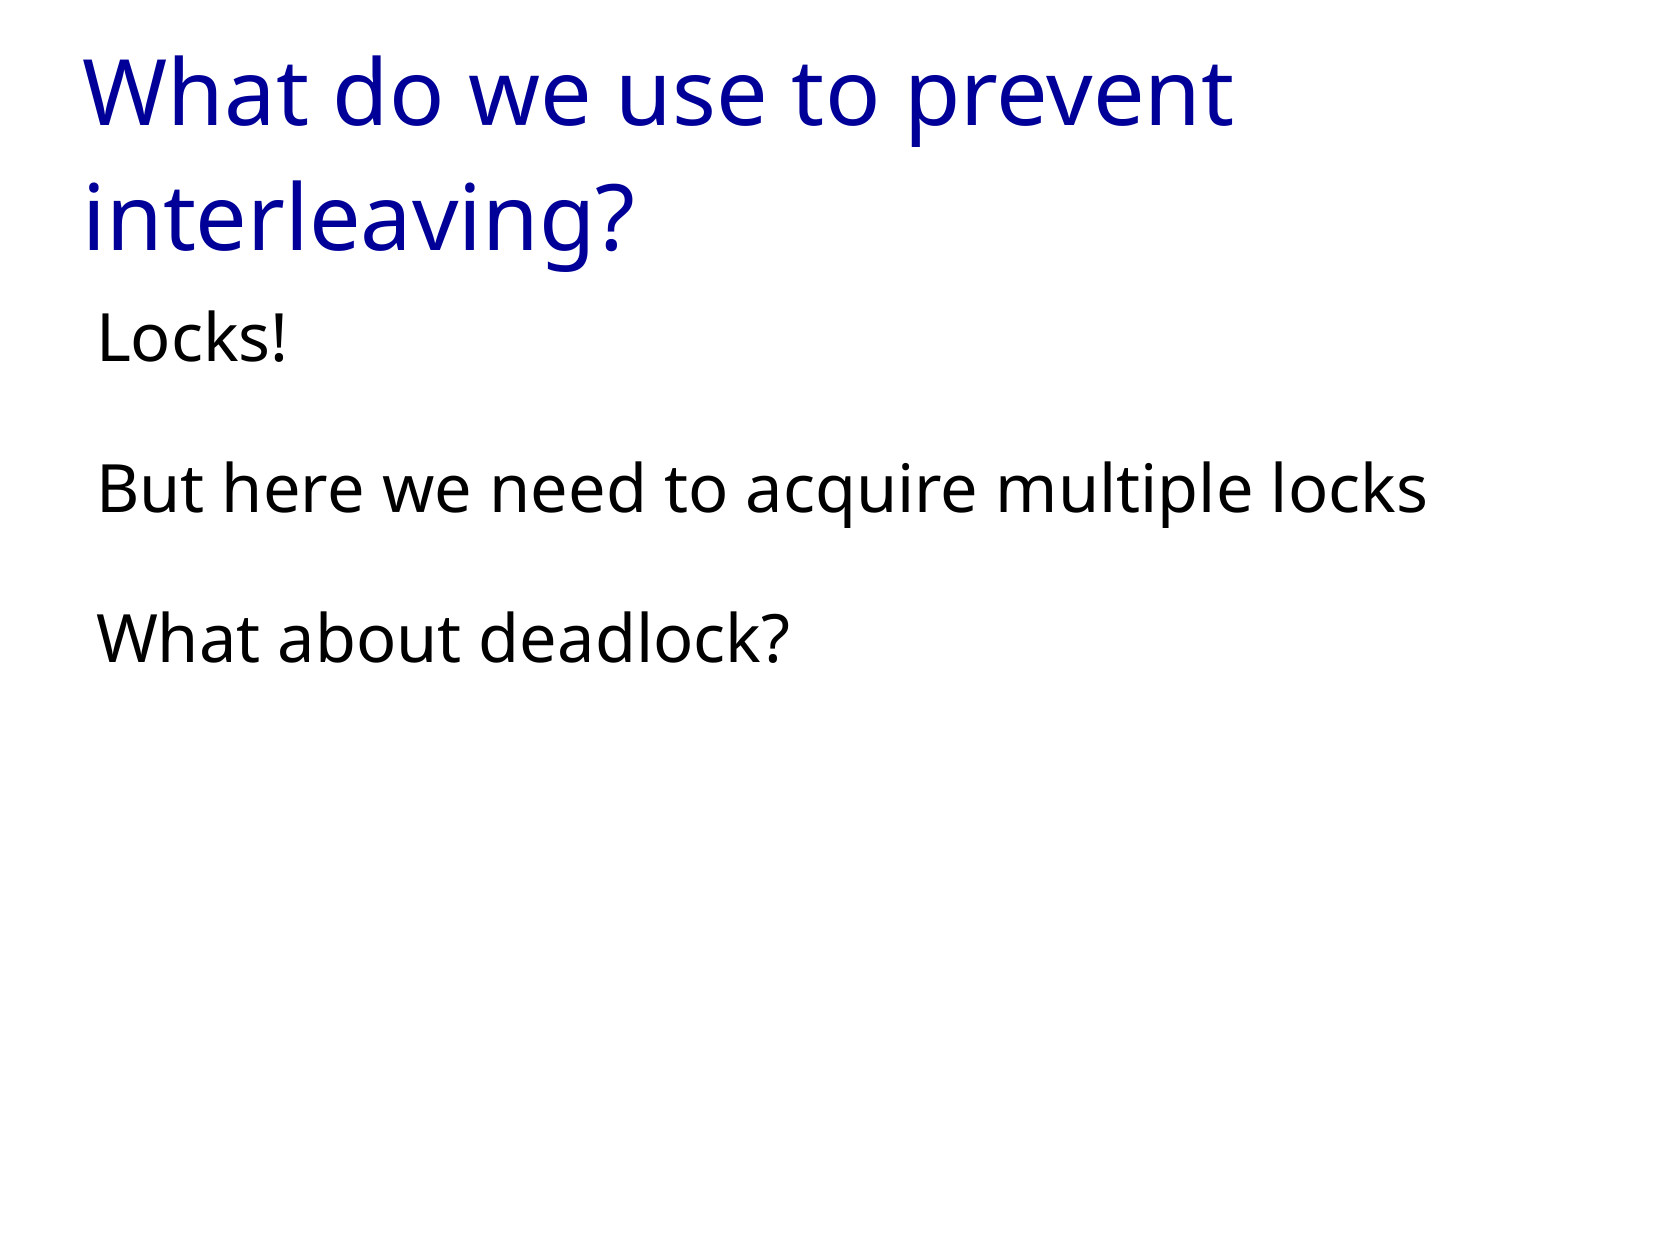

# What do we use to prevent interleaving?
Locks!
But here we need to acquire multiple locks
What about deadlock?